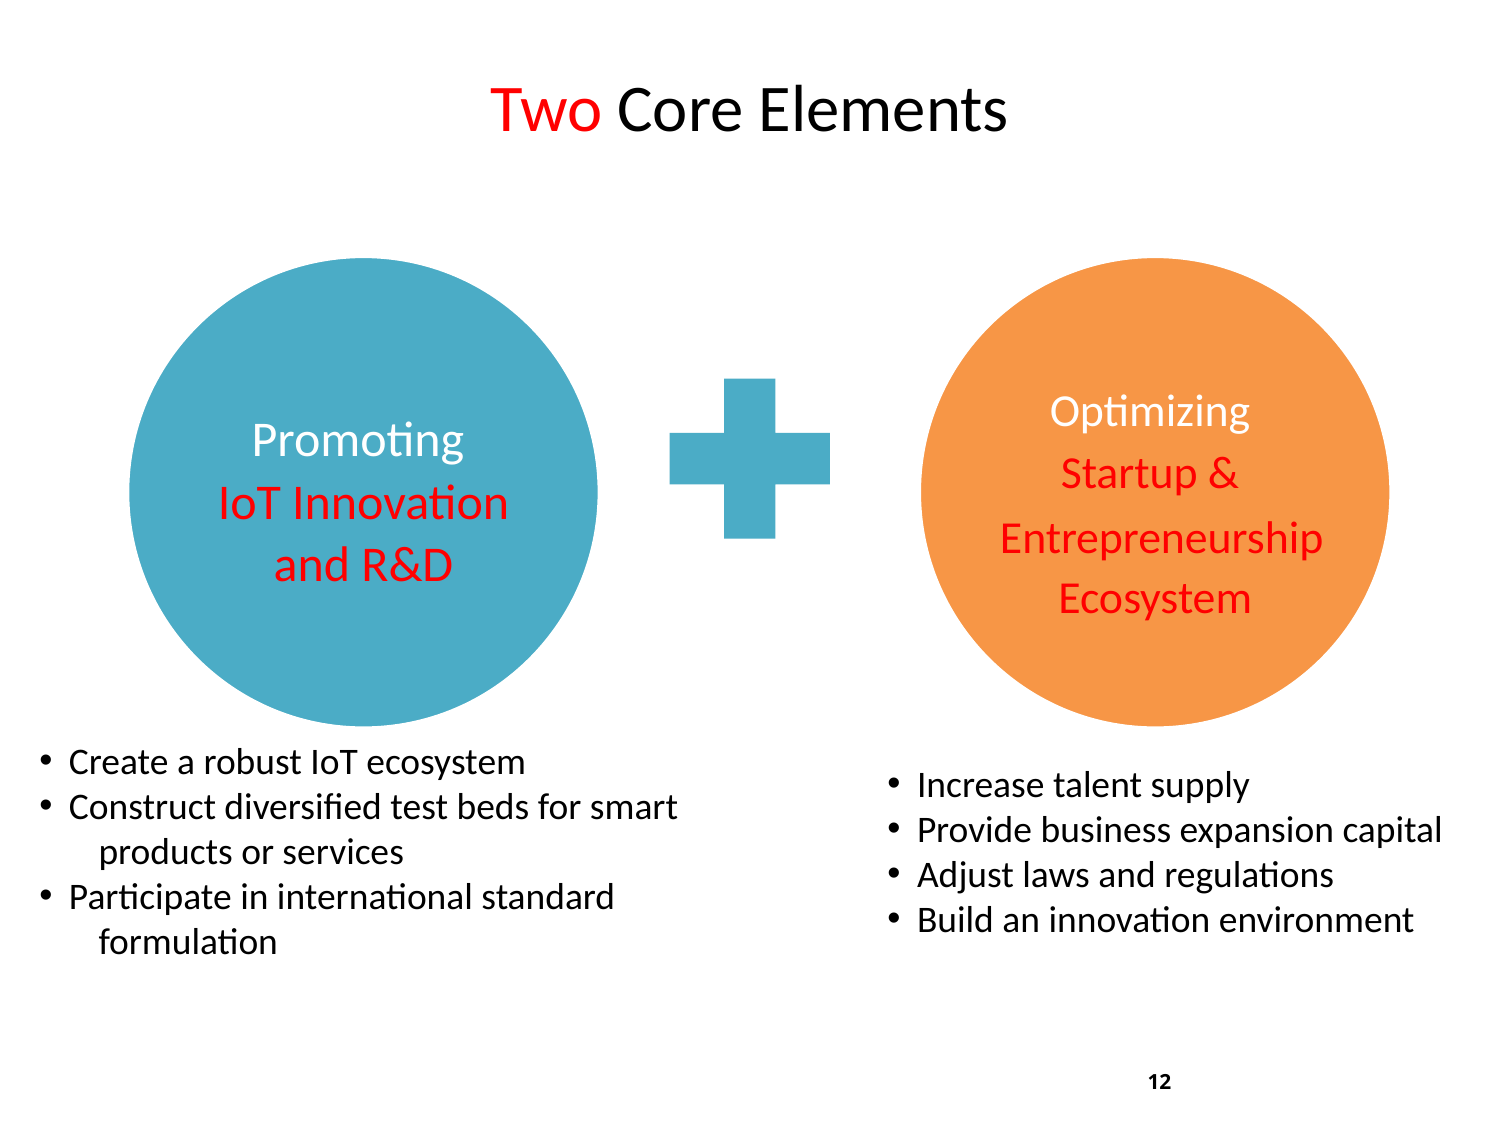

# Two Core Elements
Promoting
IoT Innovation and R&D
Optimizing
Startup &
Ecosystem
Entrepreneurship
Create a robust IoT ecosystem
Construct diversified test beds for smart products or services
Participate in international standard formulation
Increase talent supply
Provide business expansion capital
Adjust laws and regulations
Build an innovation environment
10